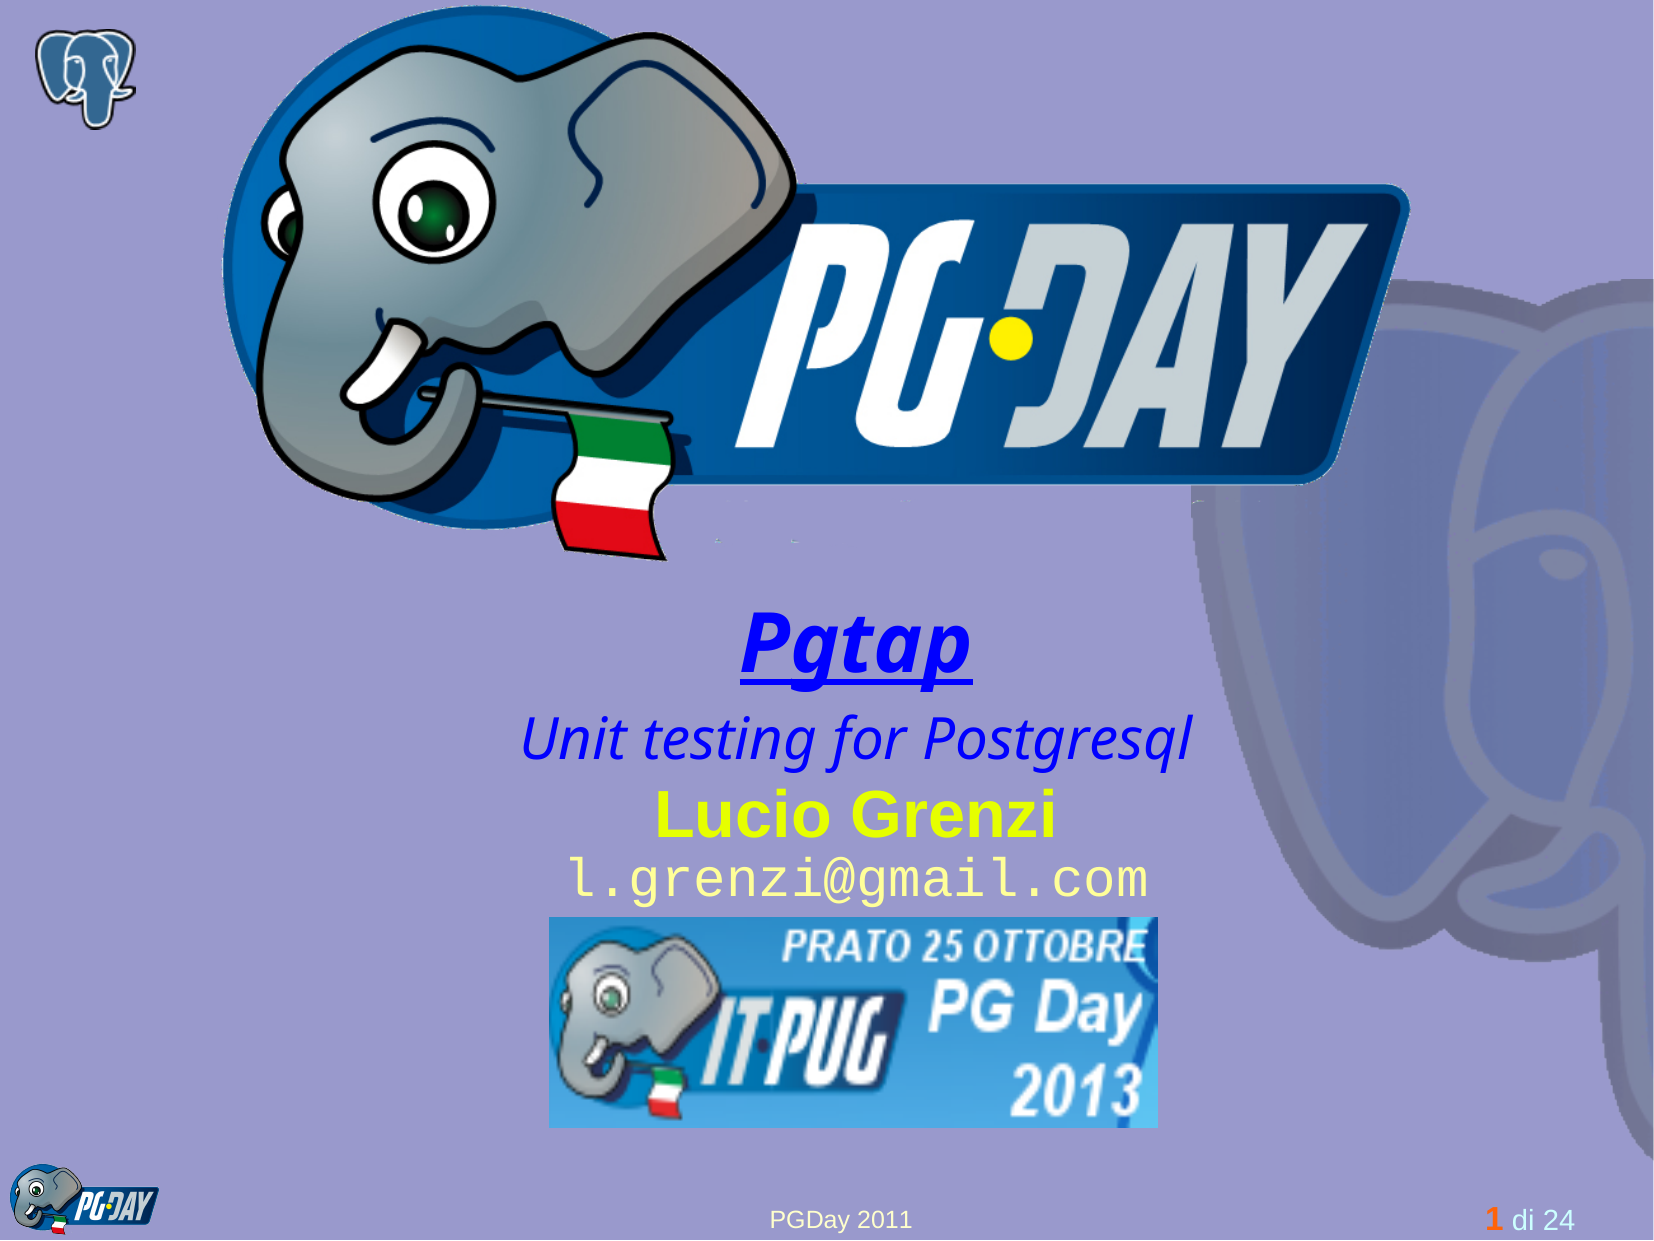

# Pgtap
Unit testing for Postgresql
Lucio Grenzi
l.grenzi@gmail.com